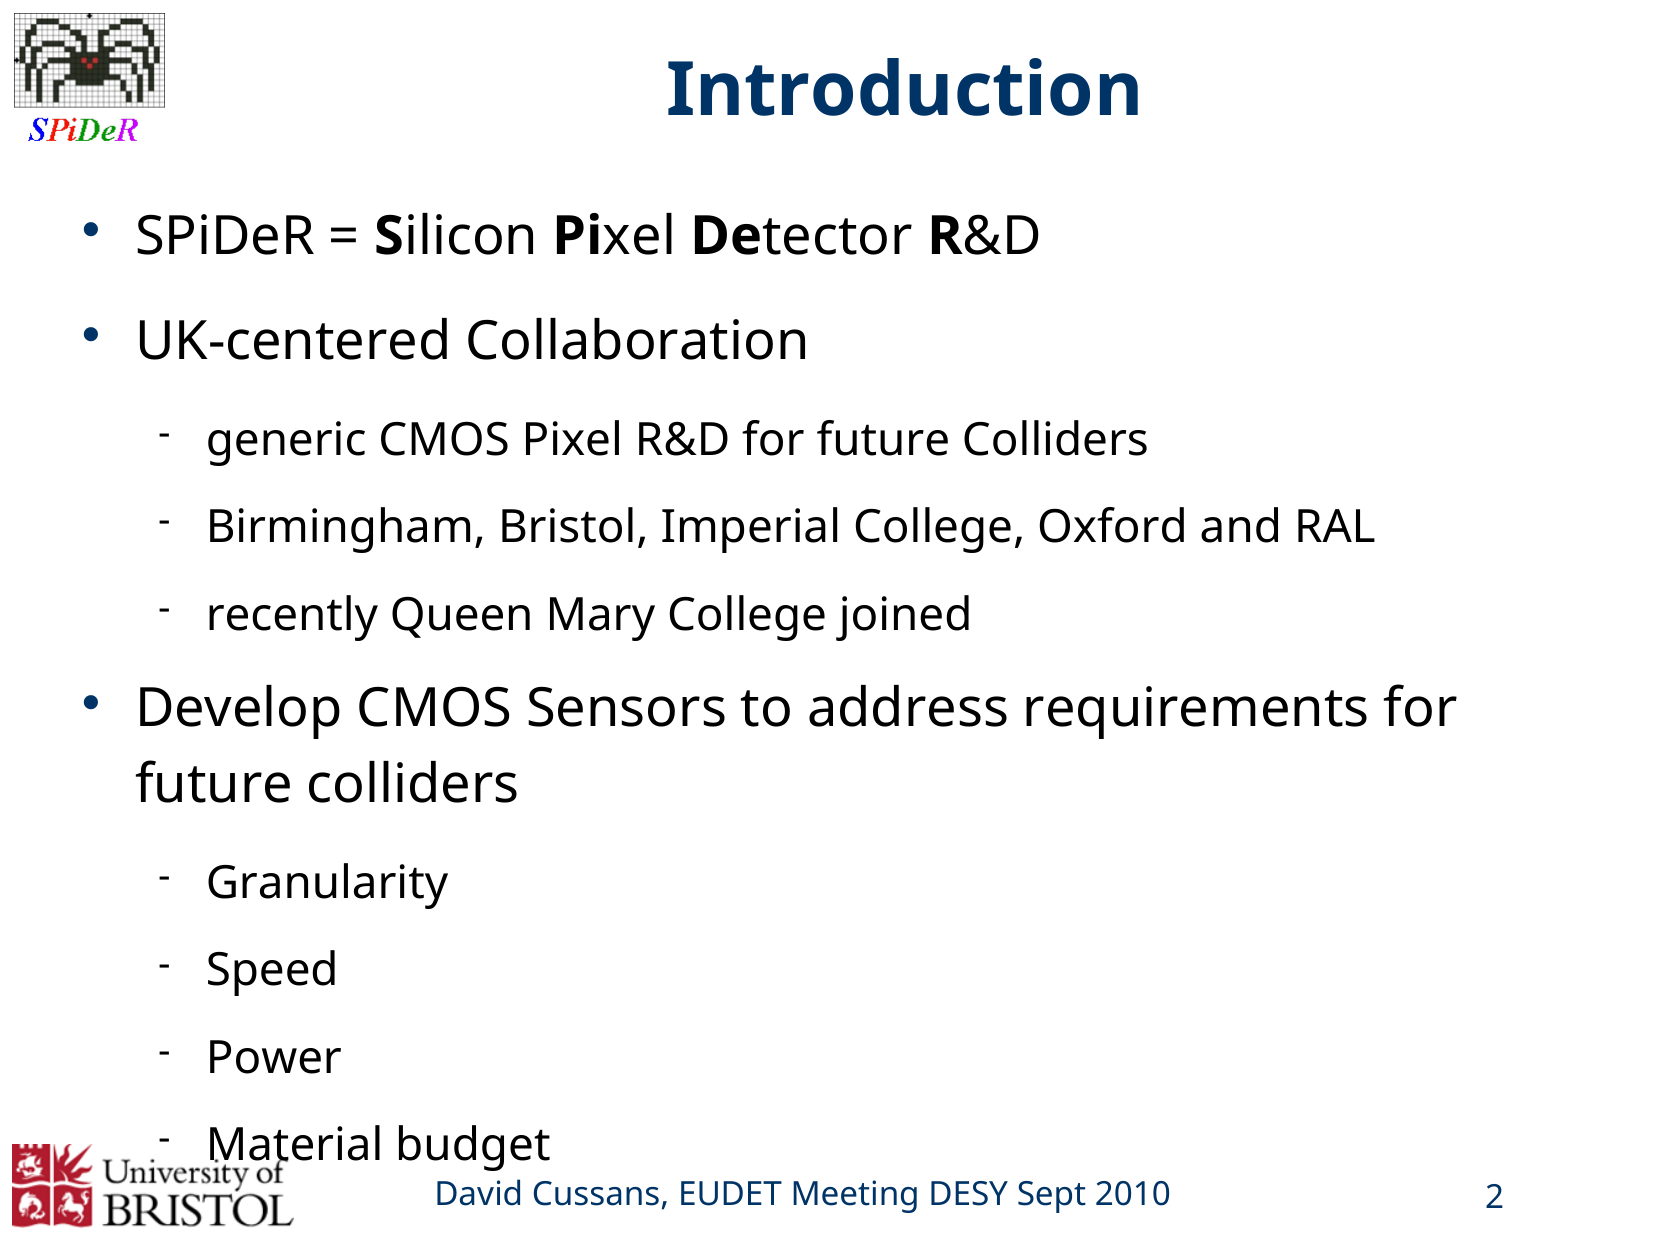

# Introduction
SPiDeR = Silicon Pixel Detector R&D
UK-centered Collaboration
generic CMOS Pixel R&D for future Colliders
Birmingham, Bristol, Imperial College, Oxford and RAL
recently Queen Mary College joined
Develop CMOS Sensors to address requirements for future colliders
Granularity
Speed
Power
Material budget